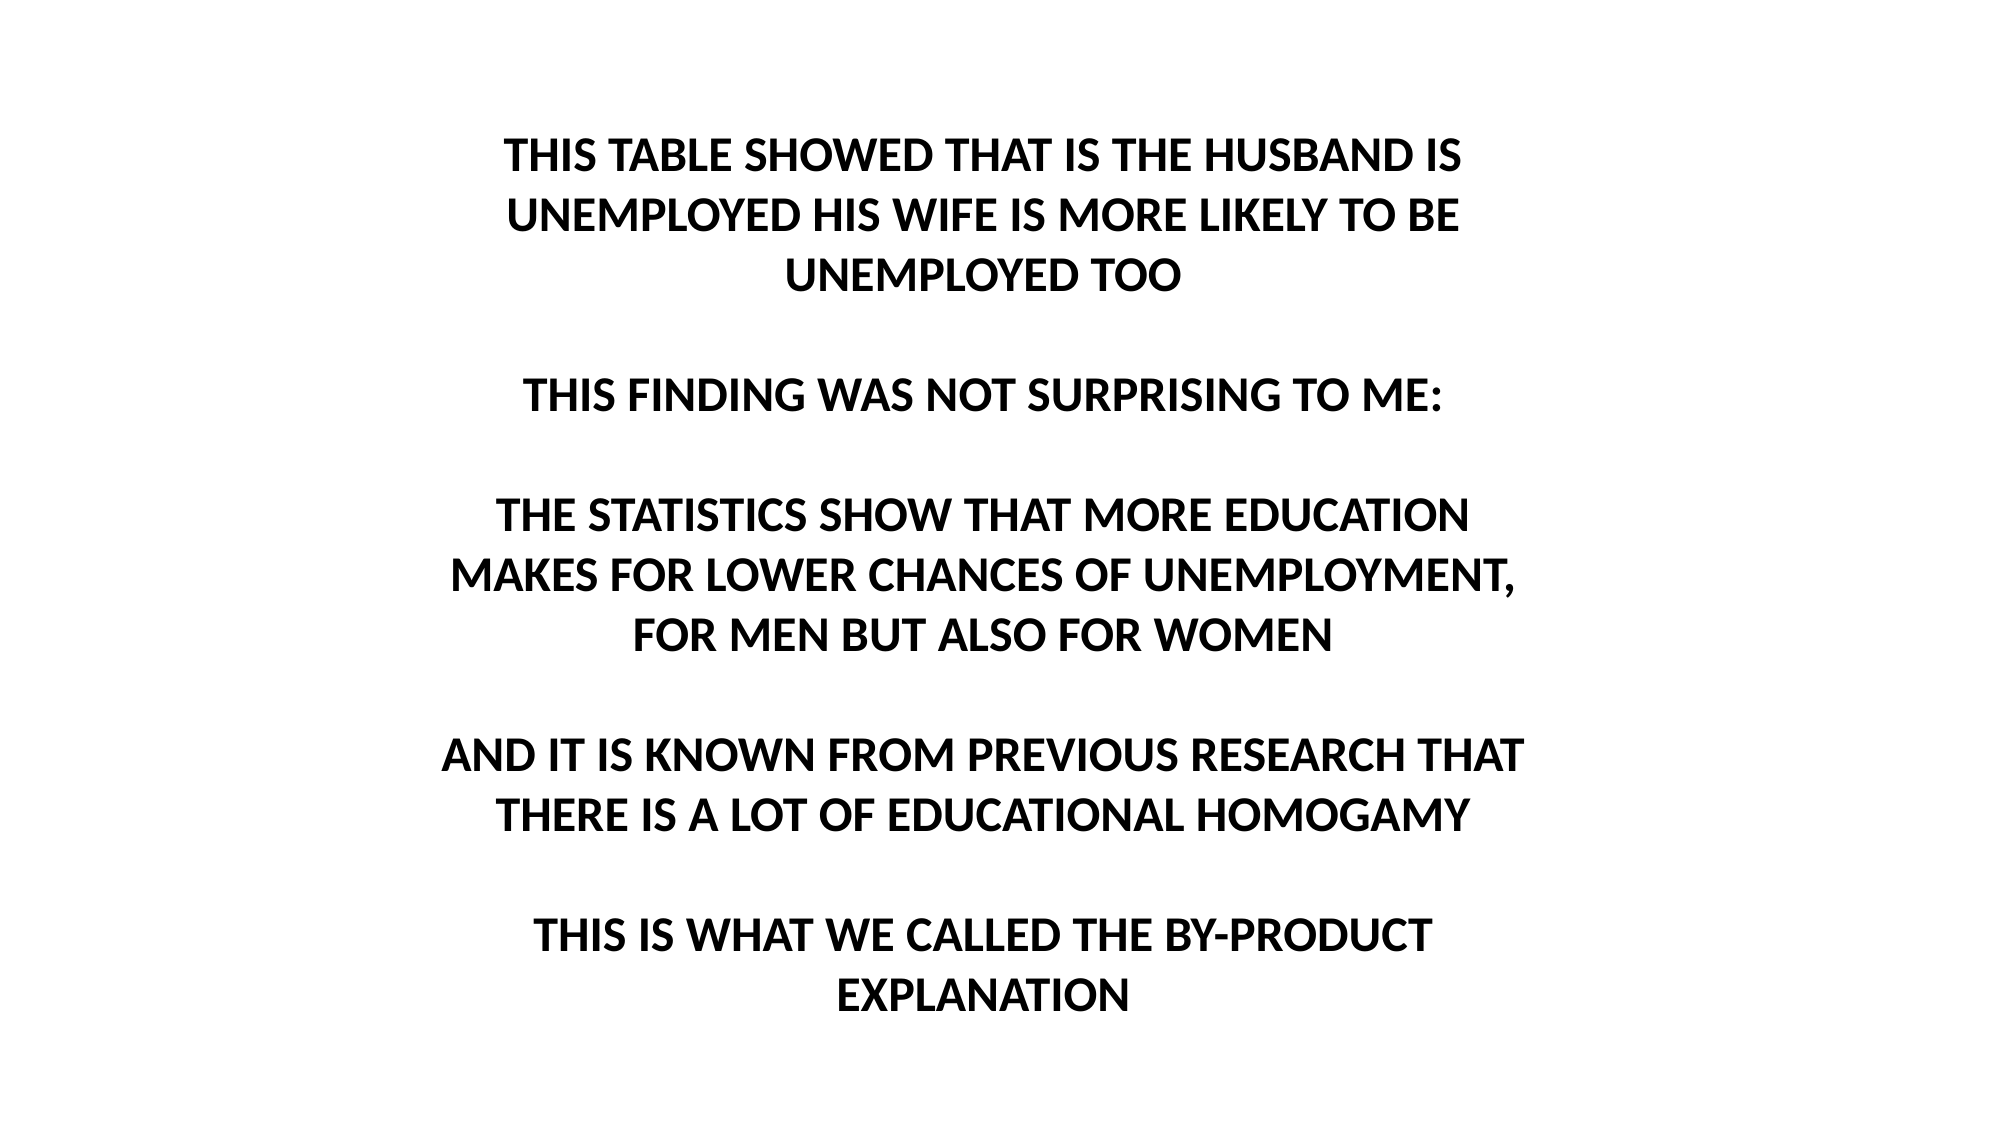

THIS TABLE SHOWED THAT IS THE HUSBAND IS UNEMPLOYED HIS WIFE IS MORE LIKELY TO BE UNEMPLOYED TOO
THIS FINDING WAS NOT SURPRISING TO ME:
THE STATISTICS SHOW THAT MORE EDUCATION MAKES FOR LOWER CHANCES OF UNEMPLOYMENT, FOR MEN BUT ALSO FOR WOMEN
AND IT IS KNOWN FROM PREVIOUS RESEARCH THAT THERE IS A LOT OF EDUCATIONAL HOMOGAMY
THIS IS WHAT WE CALLED THE BY-PRODUCT EXPLANATION